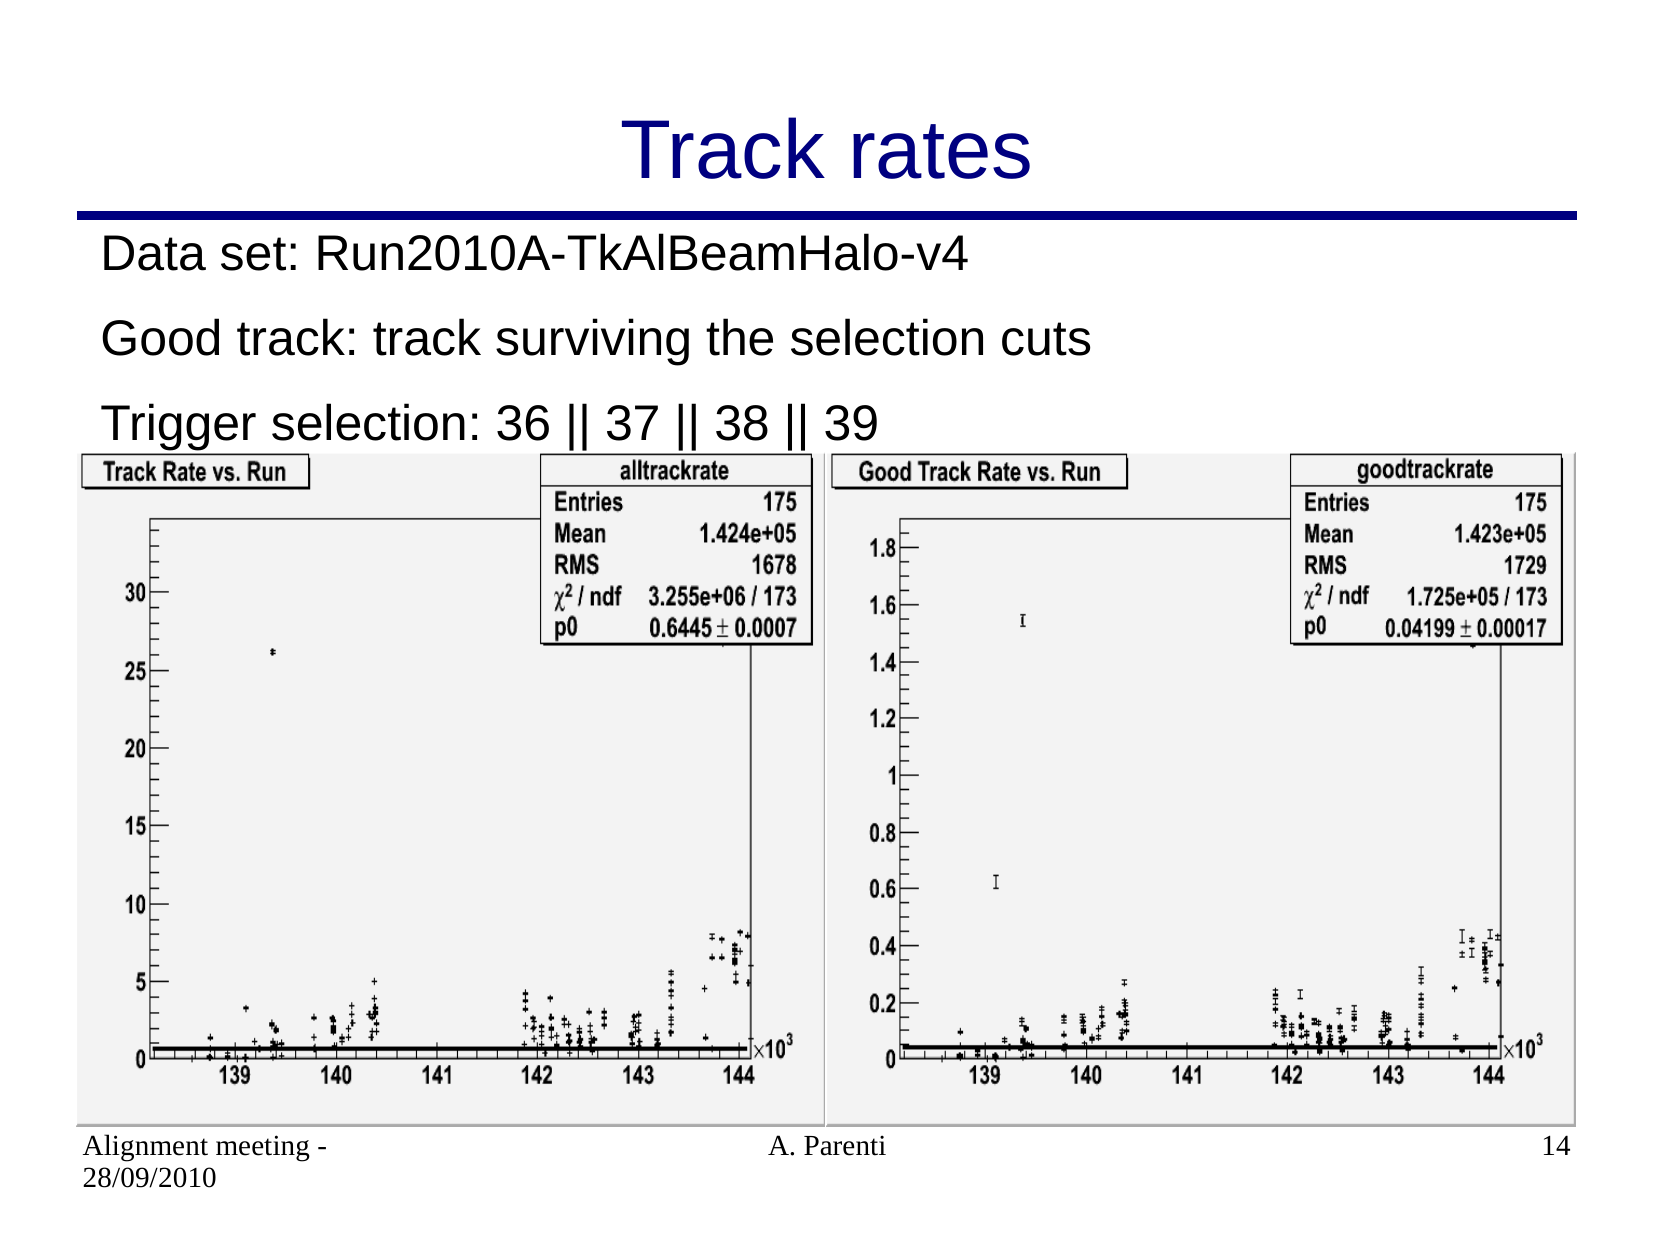

# Track rates
Data set: Run2010A-TkAlBeamHalo-v4
Good track: track surviving the selection cuts
Trigger selection: 36 || 37 || 38 || 39
14